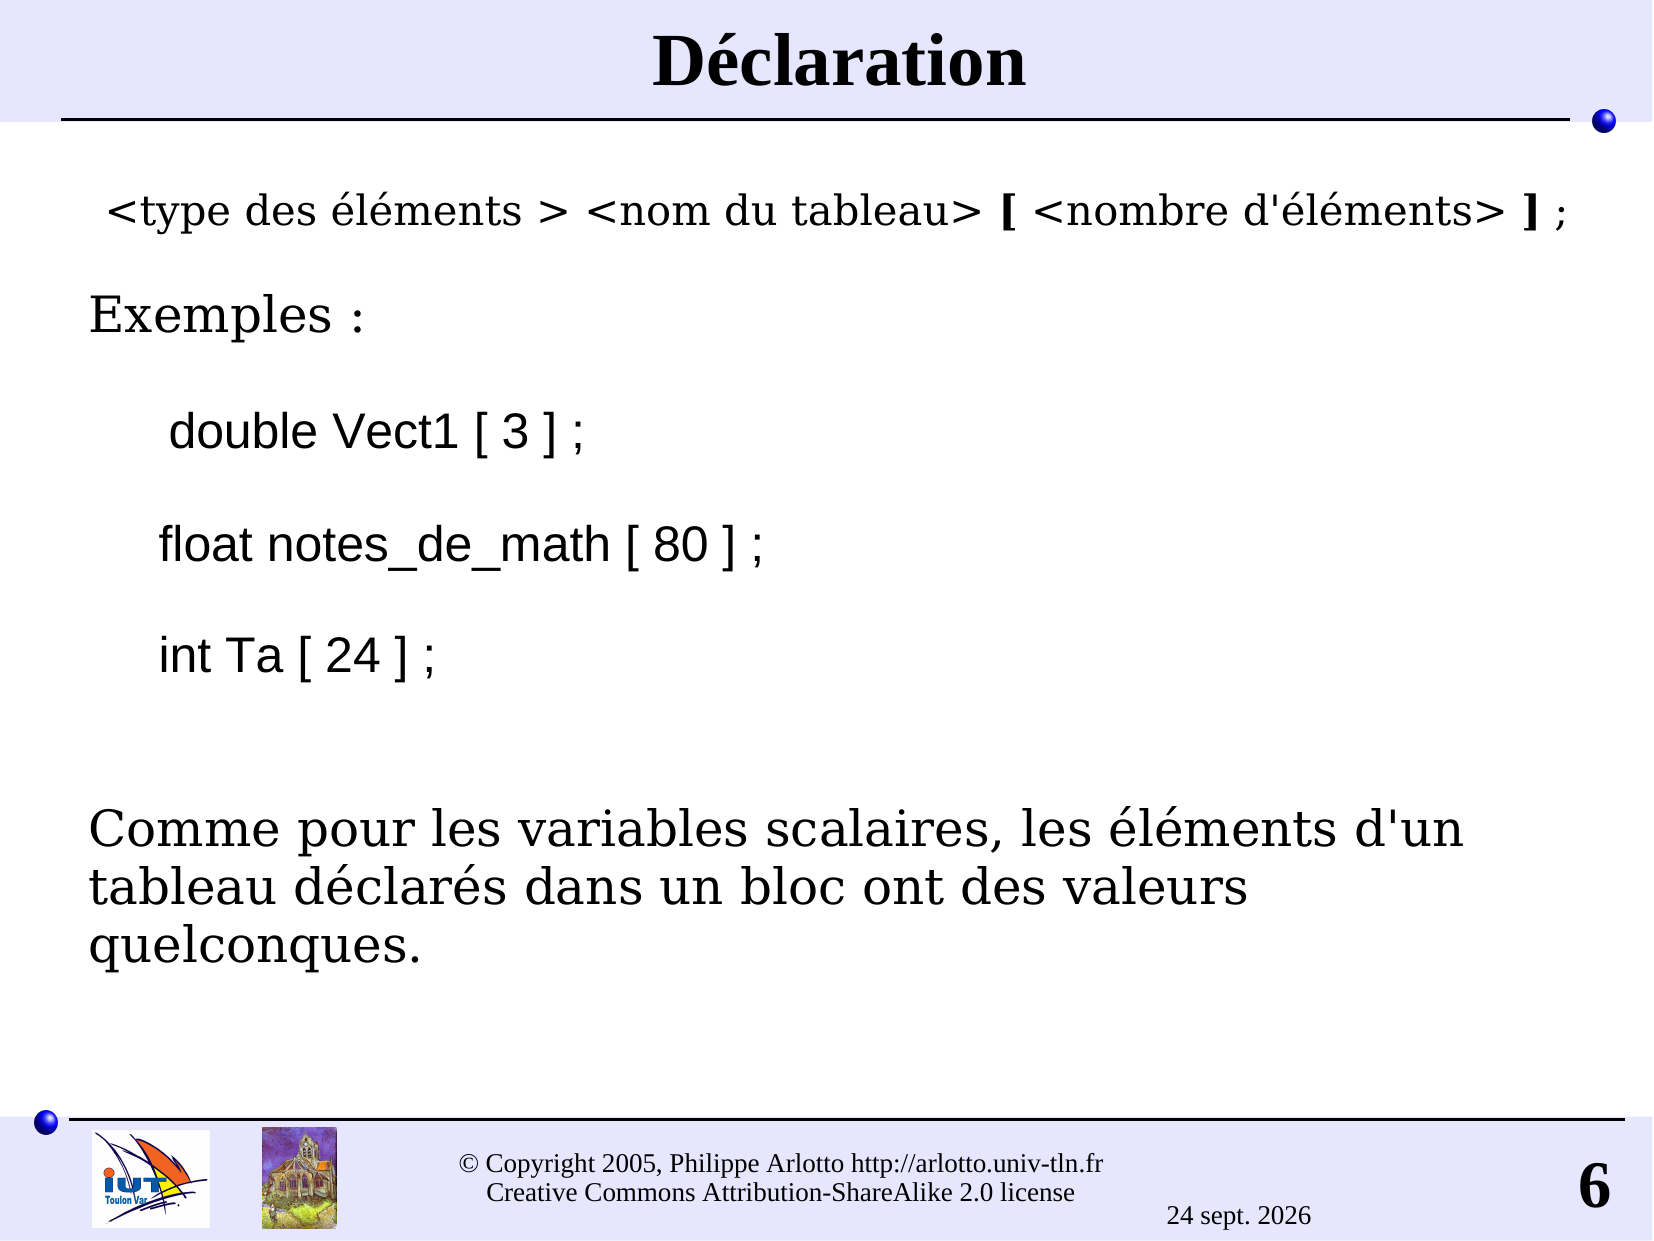

# Déclaration
 <type des éléments > <nom du tableau> [ <nombre d'éléments> ] ;
Exemples :
 double Vect1 [ 3 ] ;
 float notes_de_math [ 80 ] ;
 int Ta [ 24 ] ;
Comme pour les variables scalaires, les éléments d'un
tableau déclarés dans un bloc ont des valeurs
quelconques.